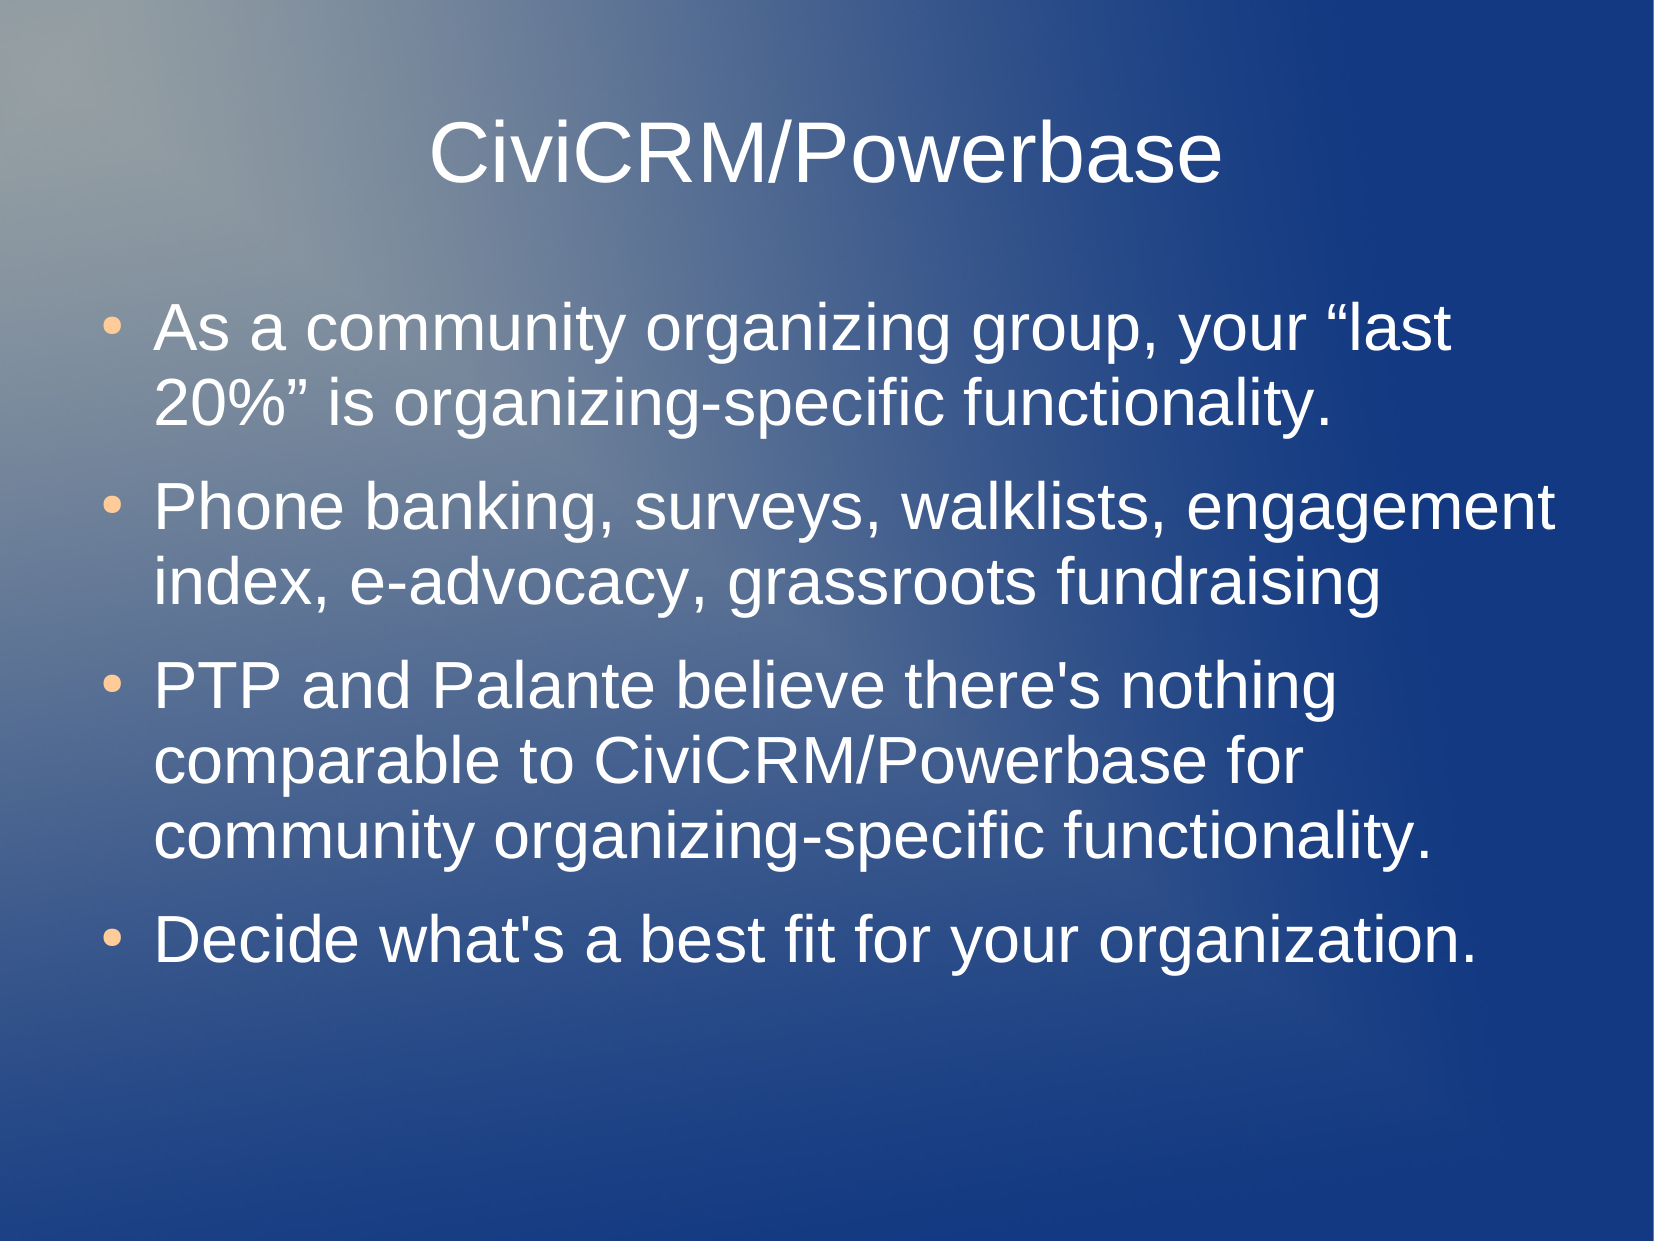

# CiviCRM/Powerbase
As a community organizing group, your “last 20%” is organizing-specific functionality.
Phone banking, surveys, walklists, engagement index, e-advocacy, grassroots fundraising
PTP and Palante believe there's nothing comparable to CiviCRM/Powerbase for community organizing-specific functionality.
Decide what's a best fit for your organization.